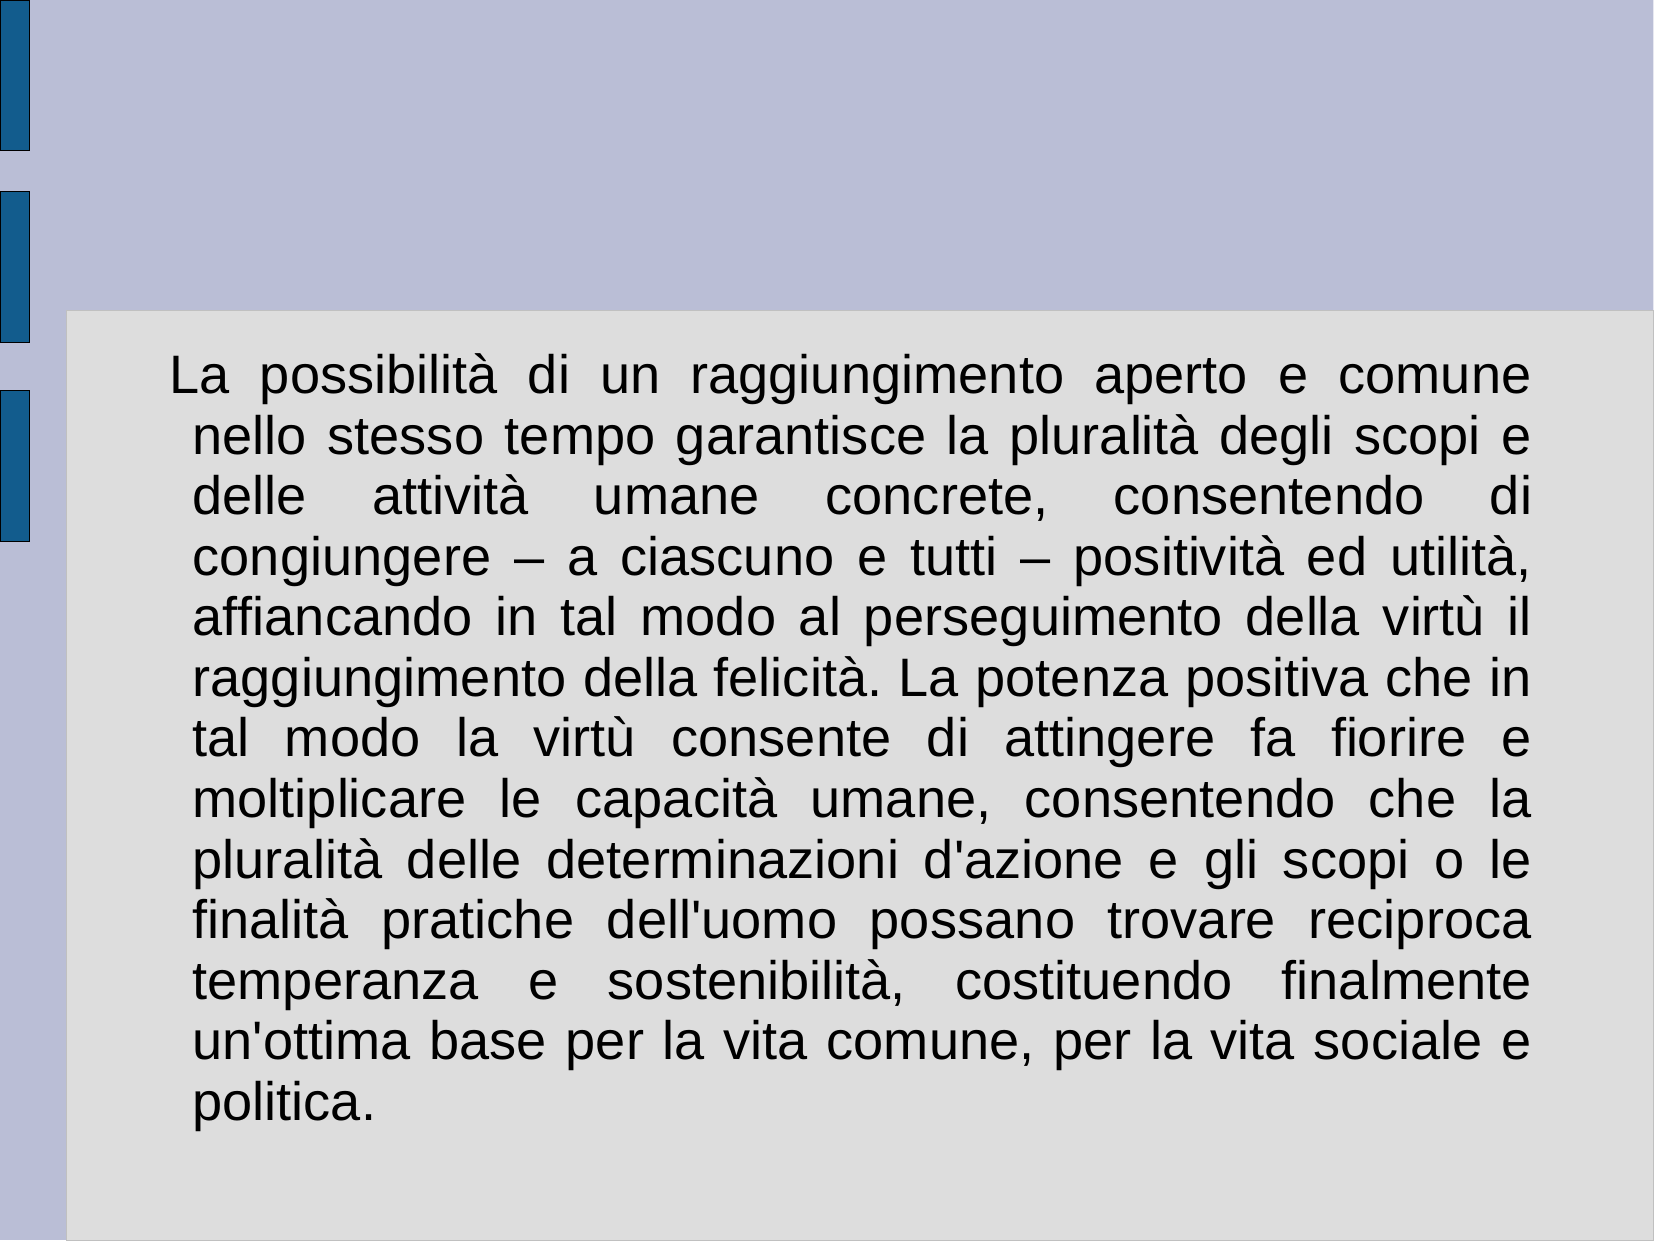

#
 La possibilità di un raggiungimento aperto e comune nello stesso tempo garantisce la pluralità degli scopi e delle attività umane concrete, consentendo di congiungere – a ciascuno e tutti – positività ed utilità, affiancando in tal modo al perseguimento della virtù il raggiungimento della felicità. La potenza positiva che in tal modo la virtù consente di attingere fa fiorire e moltiplicare le capacità umane, consentendo che la pluralità delle determinazioni d'azione e gli scopi o le finalità pratiche dell'uomo possano trovare reciproca temperanza e sostenibilità, costituendo finalmente un'ottima base per la vita comune, per la vita sociale e politica.